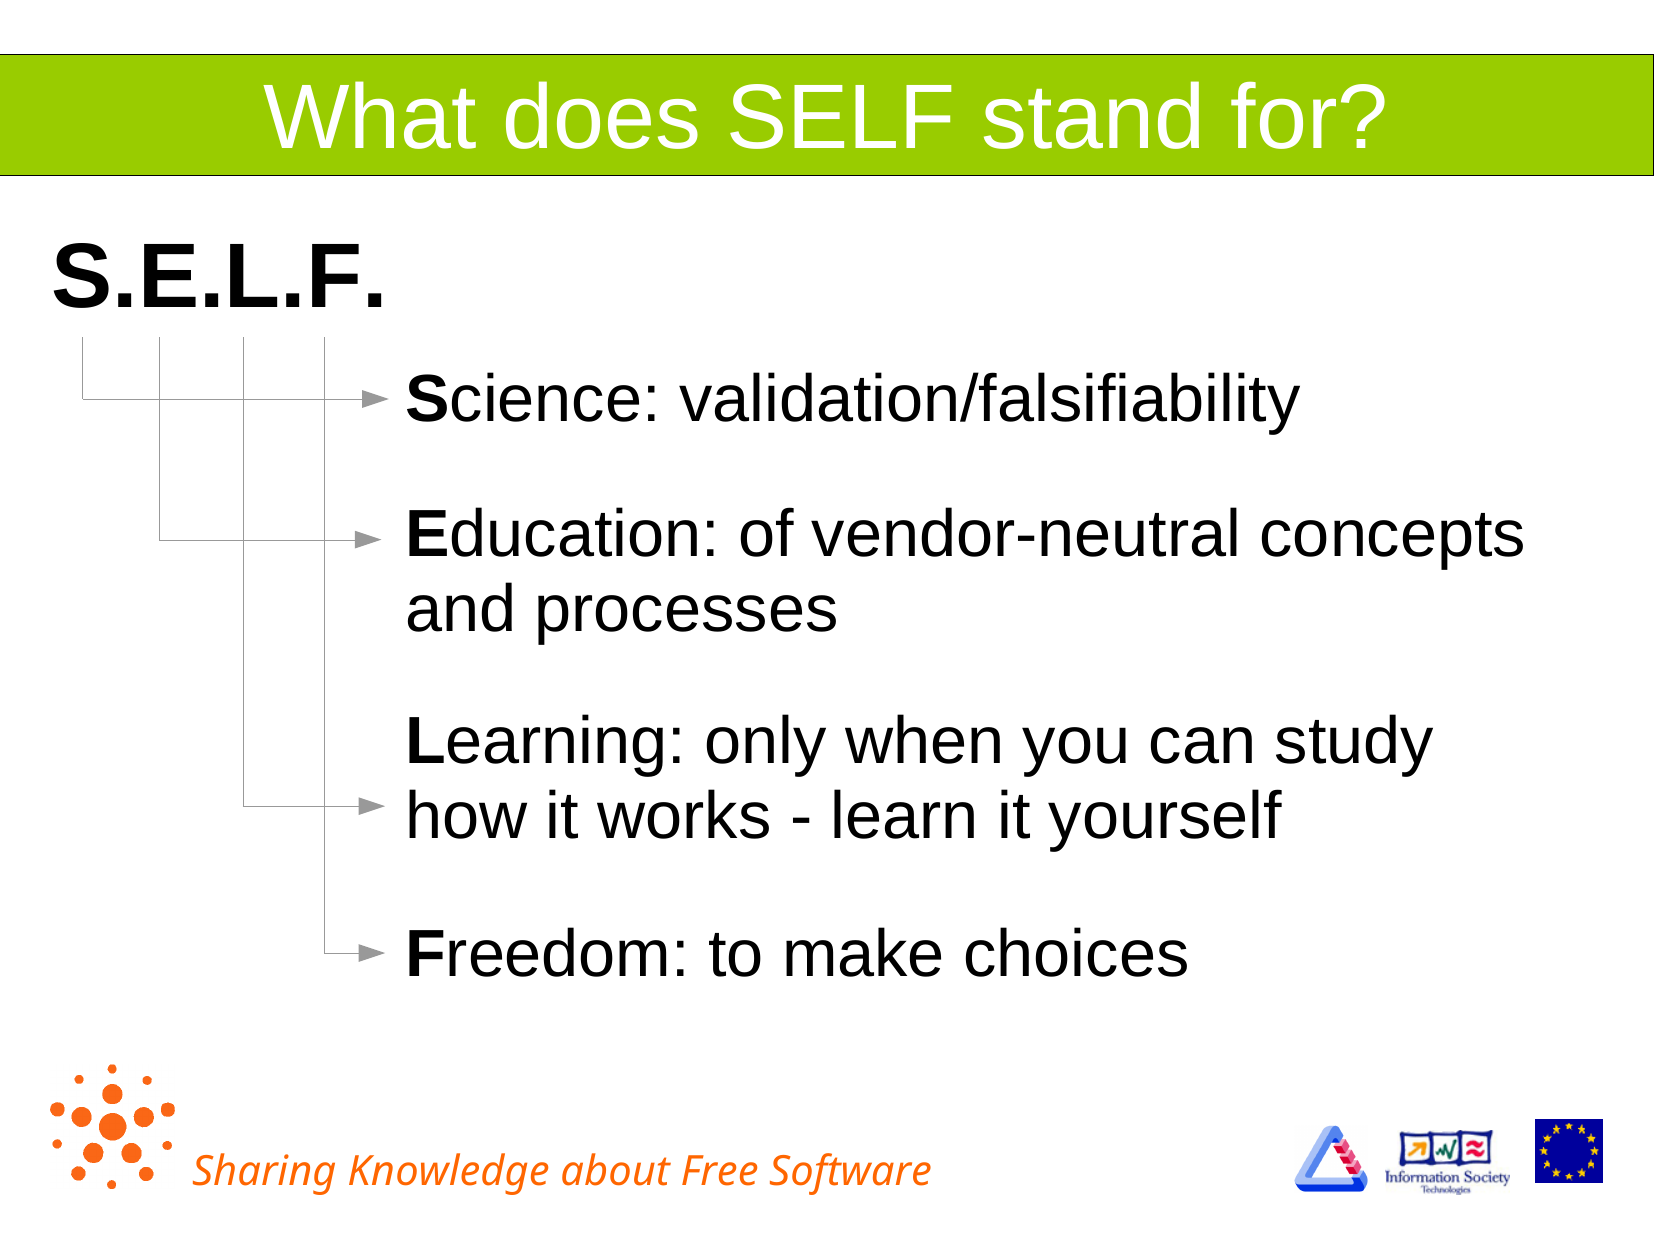

# What does SELF stand for?
S.E.L.F.
Science: validation/falsifiability
Education: of vendor-neutral concepts and processes
Learning: only when you can study how it works - learn it yourself
Freedom: to make choices